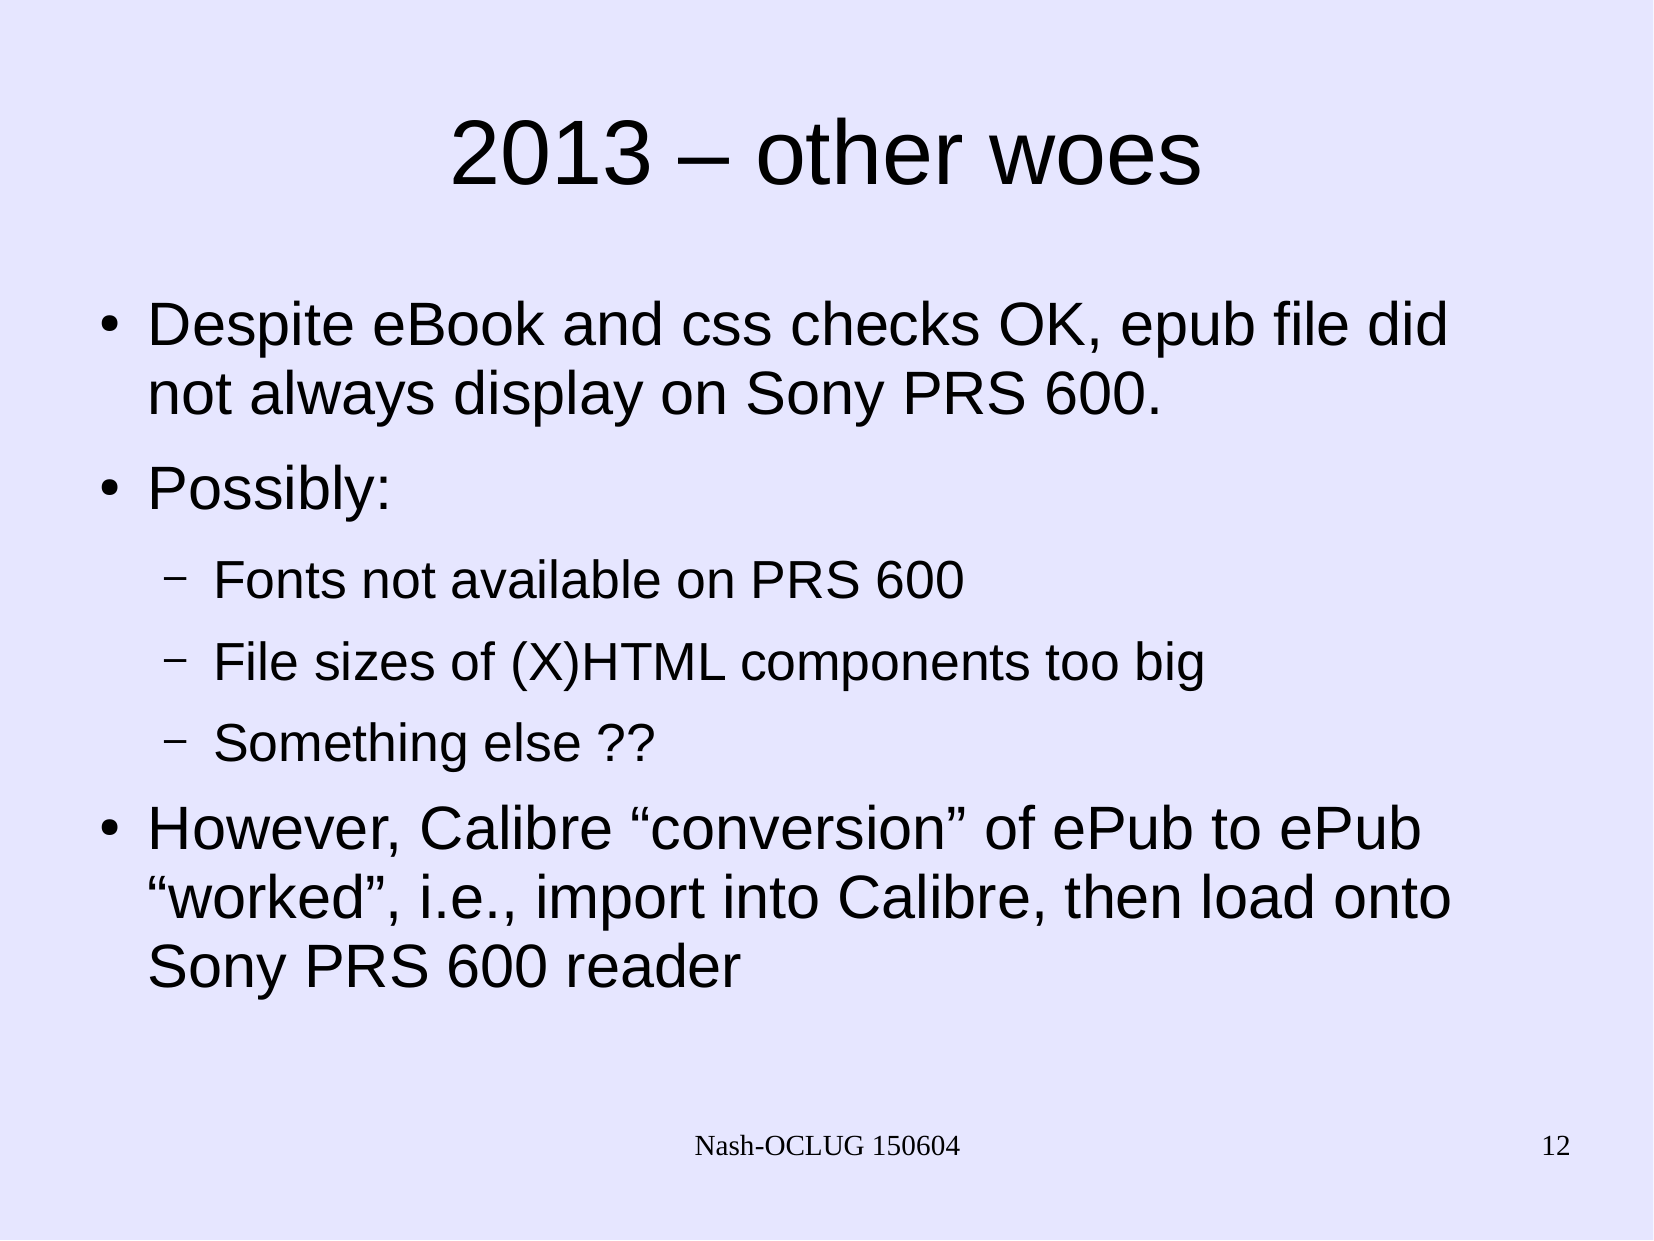

# 2013 – other woes
Despite eBook and css checks OK, epub file did not always display on Sony PRS 600.
Possibly:
Fonts not available on PRS 600
File sizes of (X)HTML components too big
Something else ??
However, Calibre “conversion” of ePub to ePub “worked”, i.e., import into Calibre, then load onto Sony PRS 600 reader
12